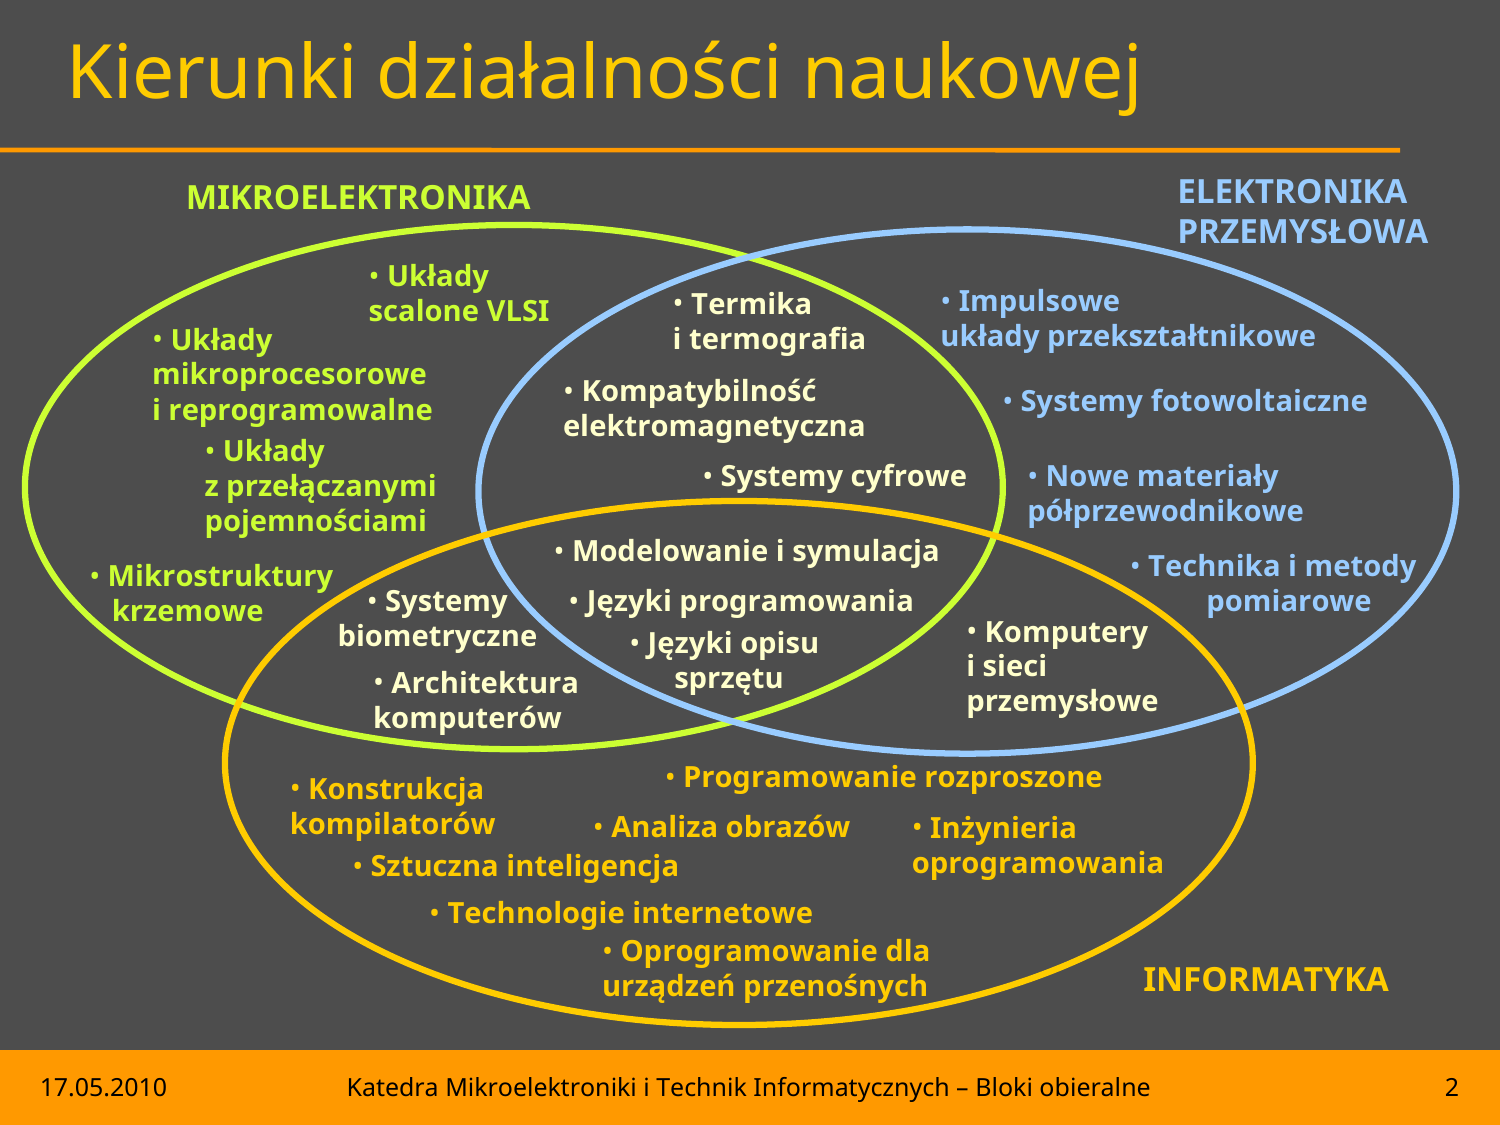

# Kierunki działalności naukowej
ELEKTRONIKA PRZEMYSŁOWA
MIKROELEKTRONIKA
 Układy
scalone VLSI
 Impulsowe
układy przekształtnikowe
 Termika i termografia
 Układy mikroprocesorowe i reprogramowalne
 Kompatybilność
elektromagnetyczna
 Systemy fotowoltaiczne
 Układy
z przełączanymi
pojemnościami
 Systemy cyfrowe
 Nowe materiały
półprzewodnikowe
 Modelowanie i symulacja
 Technika i metody
	pomiarowe
 Mikrostruktury
 krzemowe
 Systemy
biometryczne
 Języki programowania
 Komputery i sieci przemysłowe
 Języki opisu
 sprzętu
 Architektura komputerów
 Programowanie rozproszone
 Konstrukcja kompilatorów
 Analiza obrazów
 Inżynieria oprogramowania
 Sztuczna inteligencja
 Technologie internetowe
 Oprogramowanie dla
urządzeń przenośnych
INFORMATYKA
17.05.2010
Katedra Mikroelektroniki i Technik Informatycznych – Bloki obieralne
2